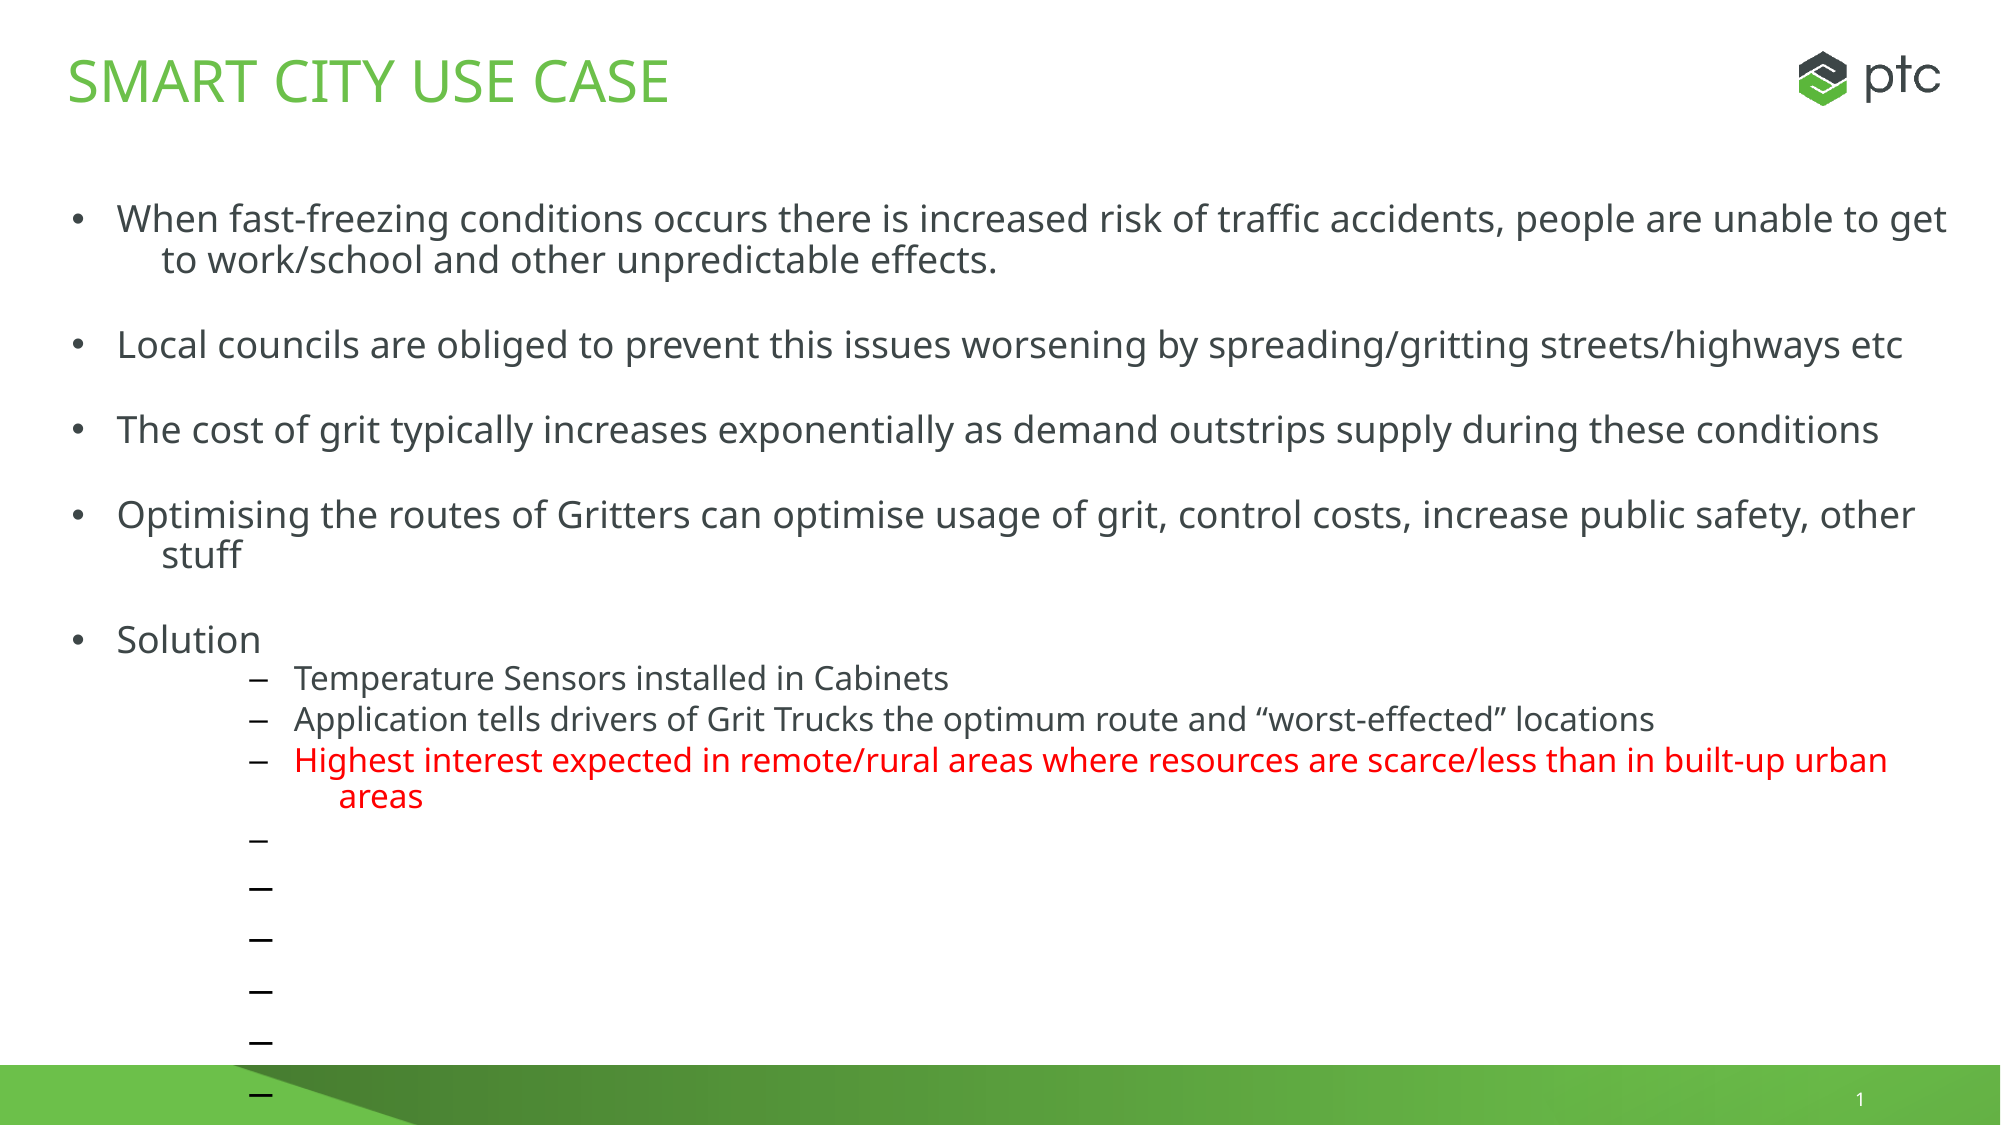

Smart City Use Case
# When fast-freezing conditions occurs there is increased risk of traffic accidents, people are unable to get to work/school and other unpredictable effects.
Local councils are obliged to prevent this issues worsening by spreading/gritting streets/highways etc
The cost of grit typically increases exponentially as demand outstrips supply during these conditions
Optimising the routes of Gritters can optimise usage of grit, control costs, increase public safety, other stuff
Solution
Temperature Sensors installed in Cabinets
Application tells drivers of Grit Trucks the optimum route and “worst-effected” locations
Highest interest expected in remote/rural areas where resources are scarce/less than in built-up urban areas